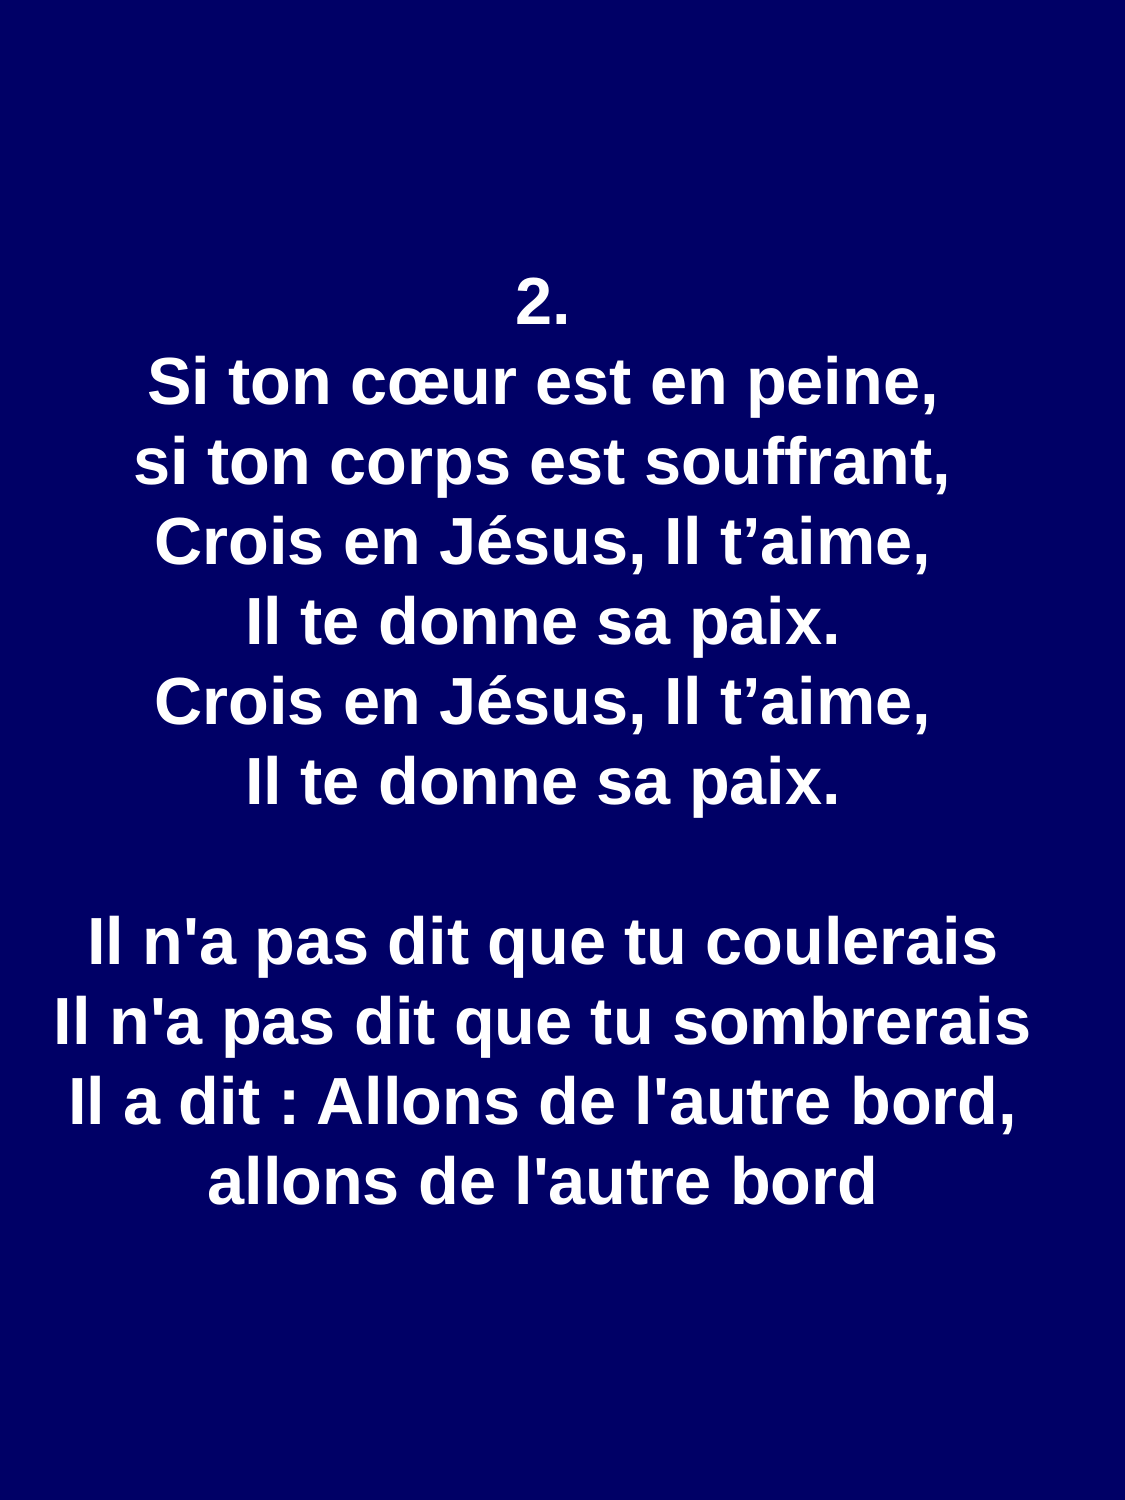

2.
Si ton cœur est en peine,
si ton corps est souffrant,
Crois en Jésus, Il t’aime,
Il te donne sa paix.
Crois en Jésus, Il t’aime,
Il te donne sa paix.
Il n'a pas dit que tu coulerais
Il n'a pas dit que tu sombrerais
Il a dit : Allons de l'autre bord, allons de l'autre bord